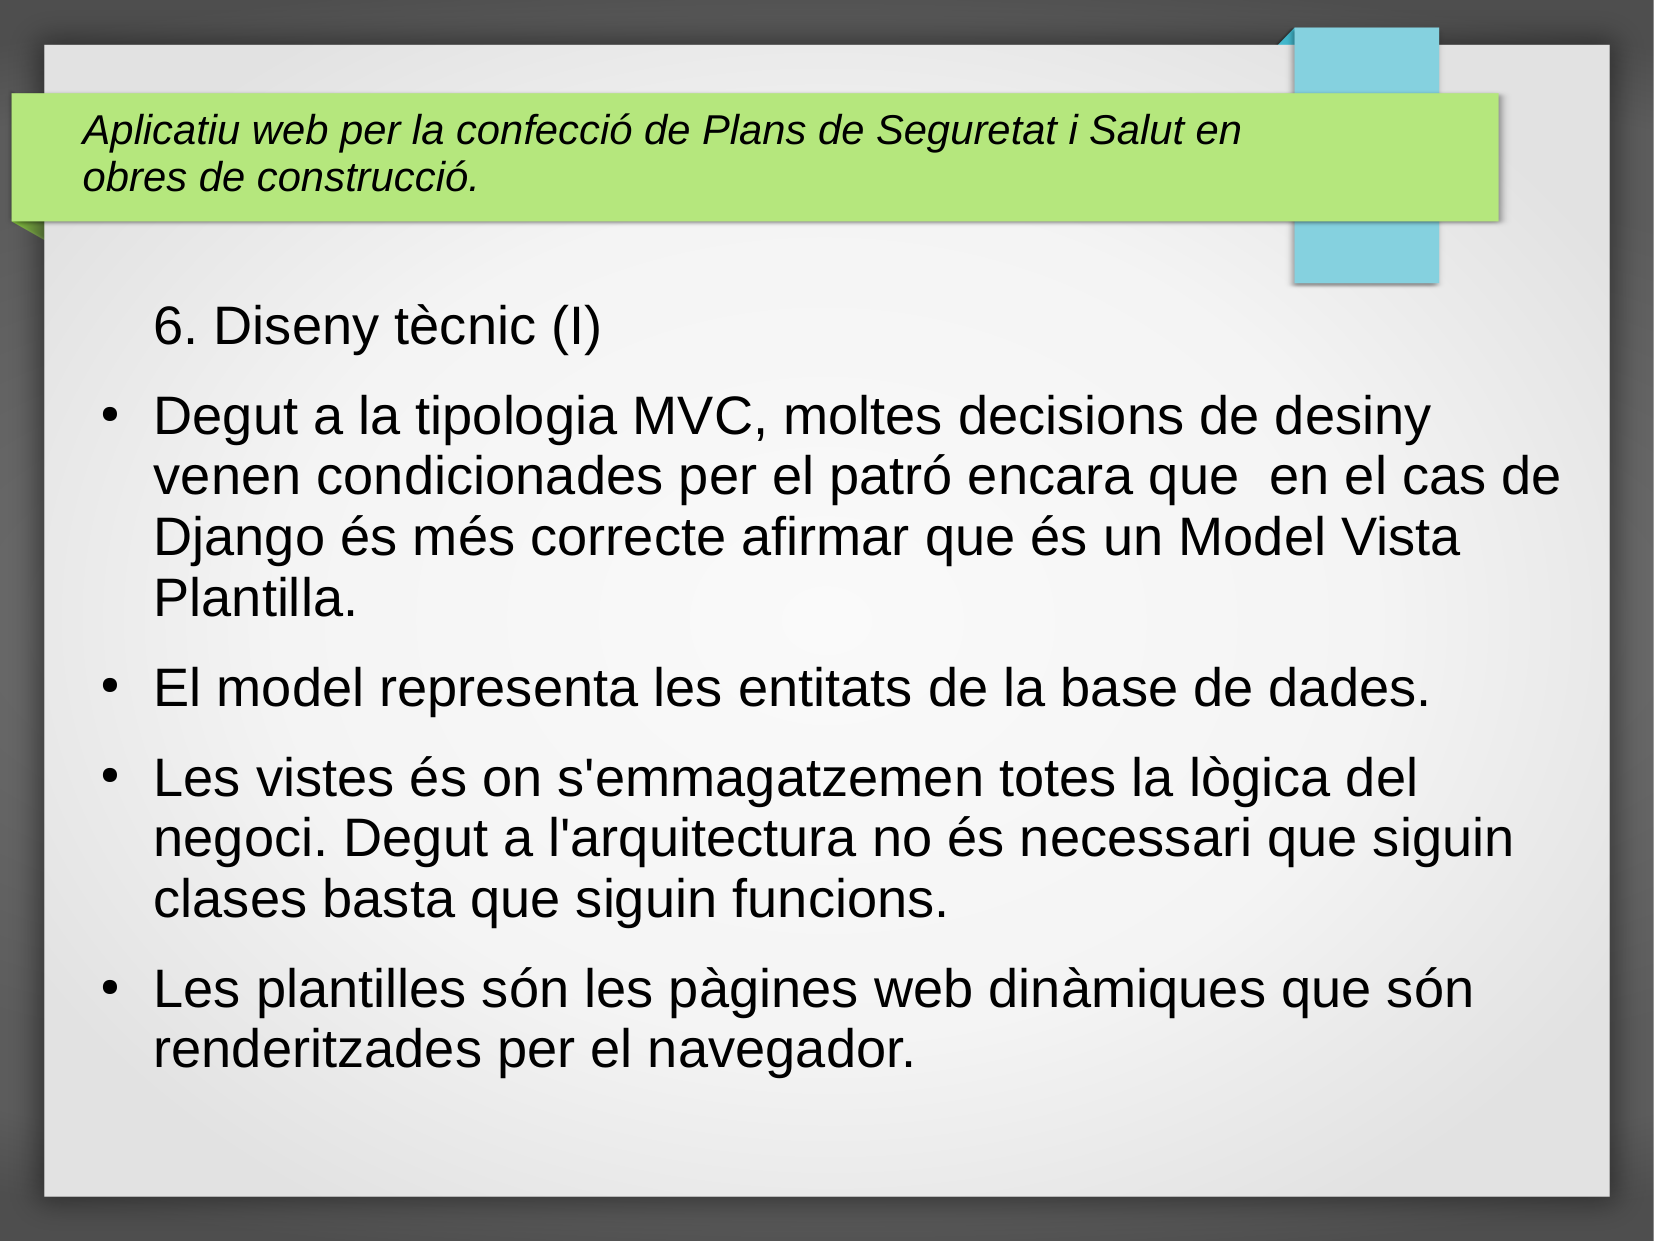

# Aplicatiu web per la confecció de Plans de Seguretat i Salut en obres de construcció.
6. Diseny tècnic (I)
Degut a la tipologia MVC, moltes decisions de desiny venen condicionades per el patró encara que en el cas de Django és més correcte afirmar que és un Model Vista Plantilla.
El model representa les entitats de la base de dades.
Les vistes és on s'emmagatzemen totes la lògica del negoci. Degut a l'arquitectura no és necessari que siguin clases basta que siguin funcions.
Les plantilles són les pàgines web dinàmiques que són renderitzades per el navegador.